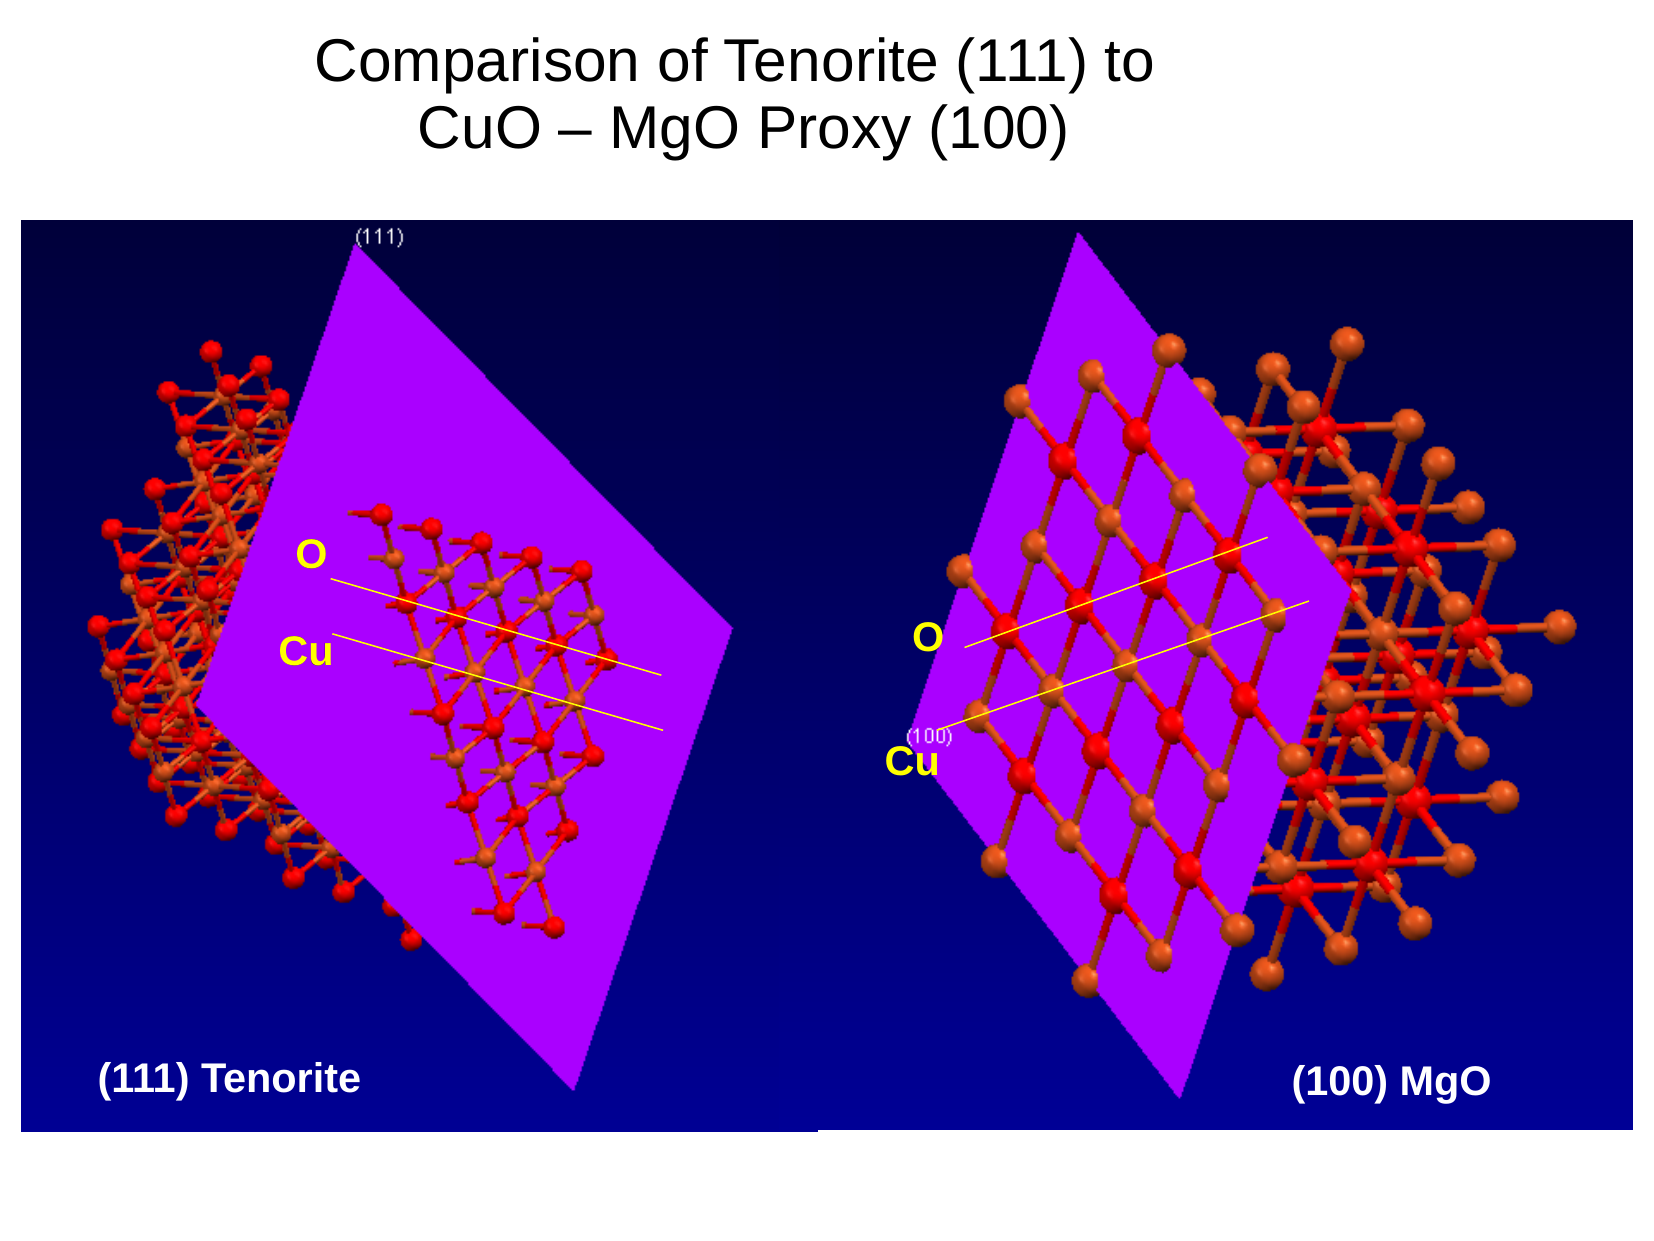

# Comparison of Tenorite (111) to CuO – MgO Proxy (100)
O
O
O
Cu
Cu
Cu
(111) Tenorite
(100) MgO